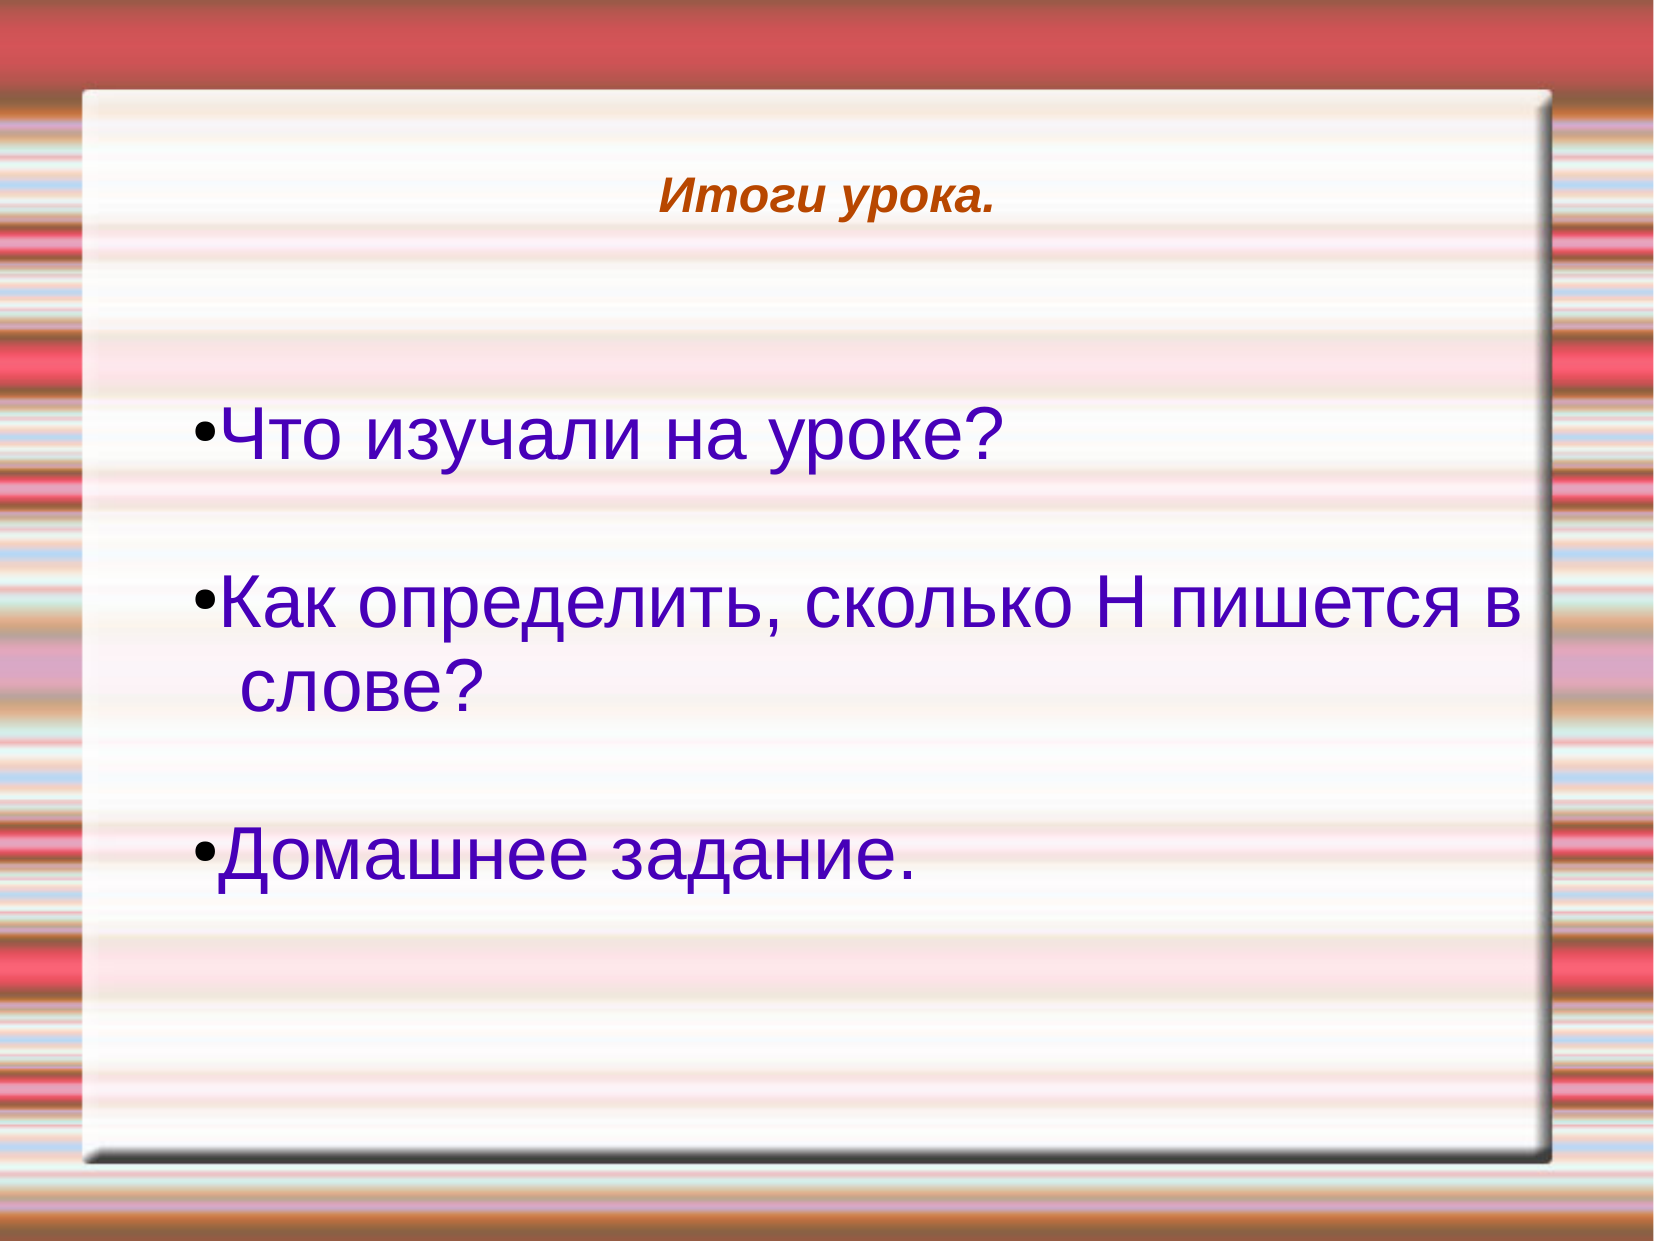

# Итоги урока.
Что изучали на уроке?
Как определить, сколько Н пишется в
 слове?
Домашнее задание.